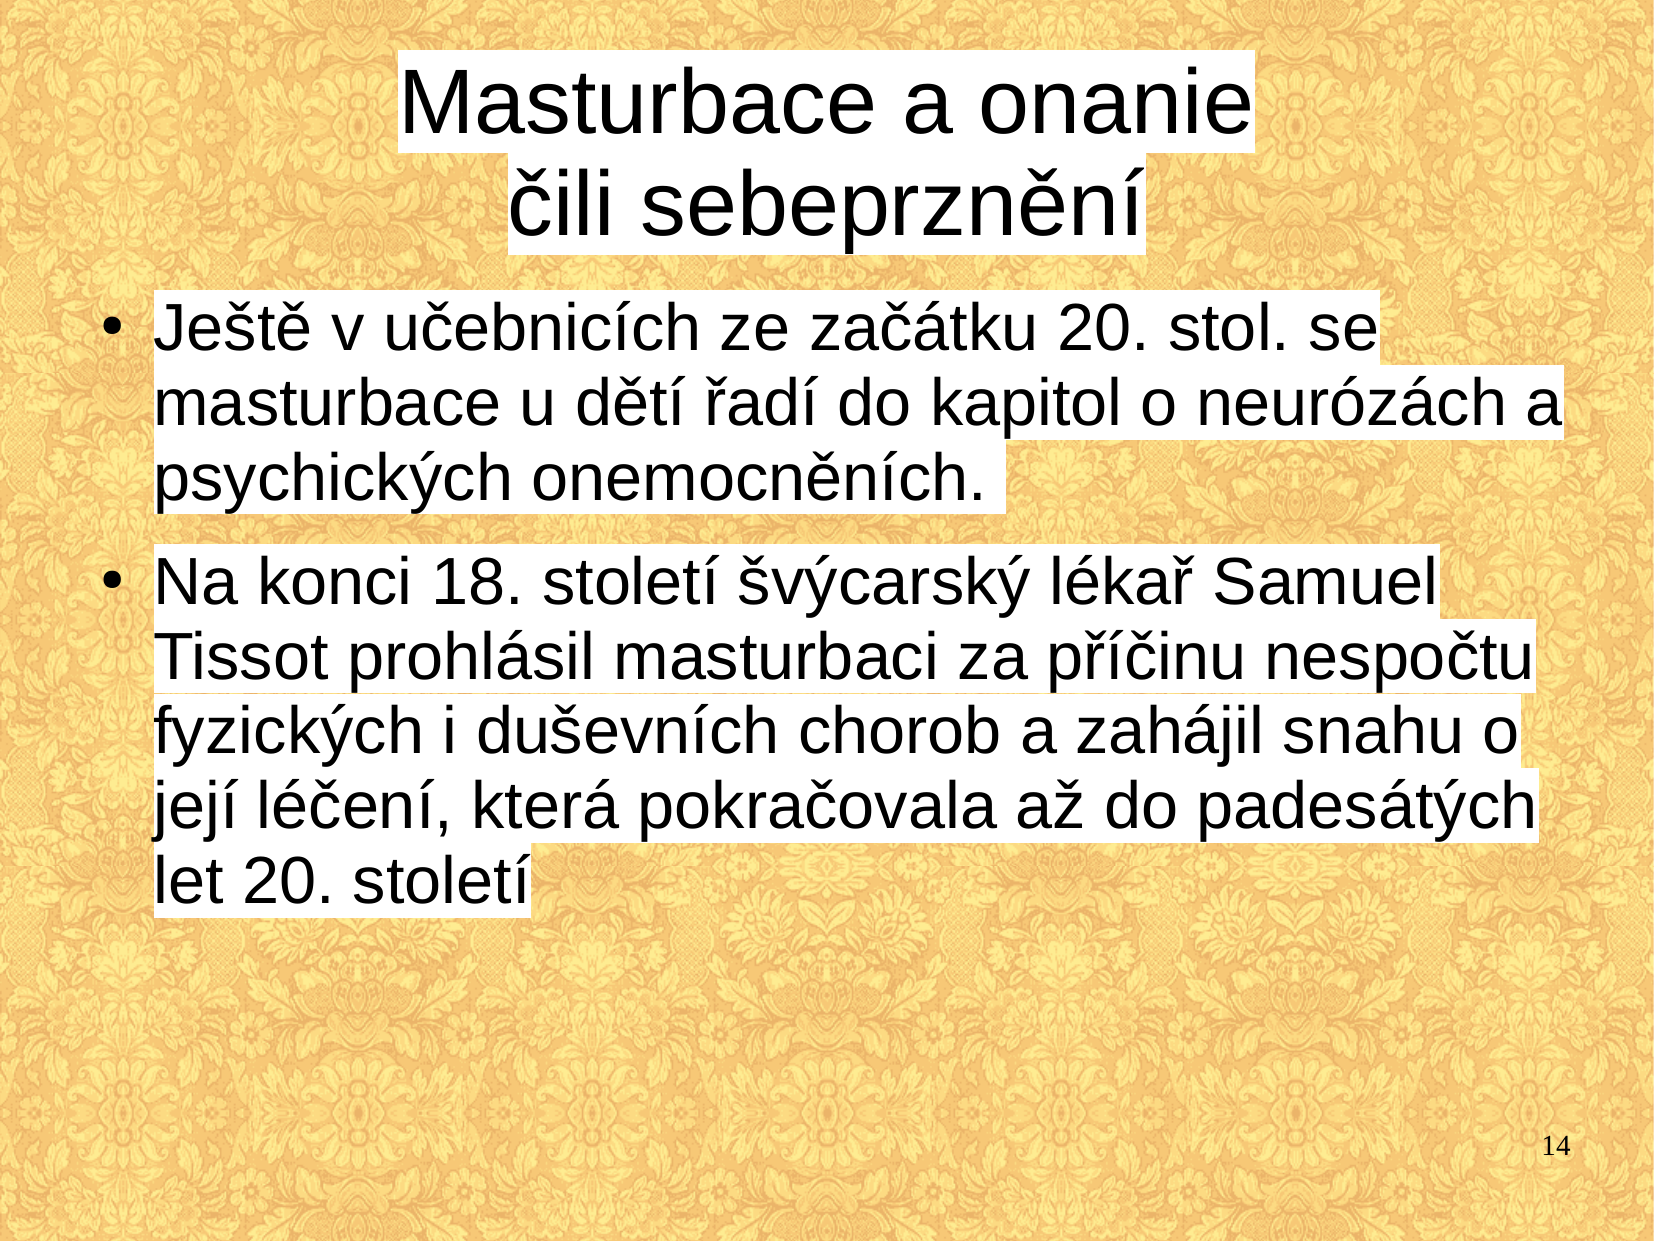

# Masturbace a onanie čili sebeprznění
Ještě v učebnicích ze začátku 20. stol. se masturbace u dětí řadí do kapitol o neurózách a psychických onemocněních.
Na konci 18. století švýcarský lékař Samuel Tissot prohlásil masturbaci za příčinu nespočtu fyzických i duševních chorob a zahájil snahu o její léčení, která pokračovala až do padesátých let 20. století
14